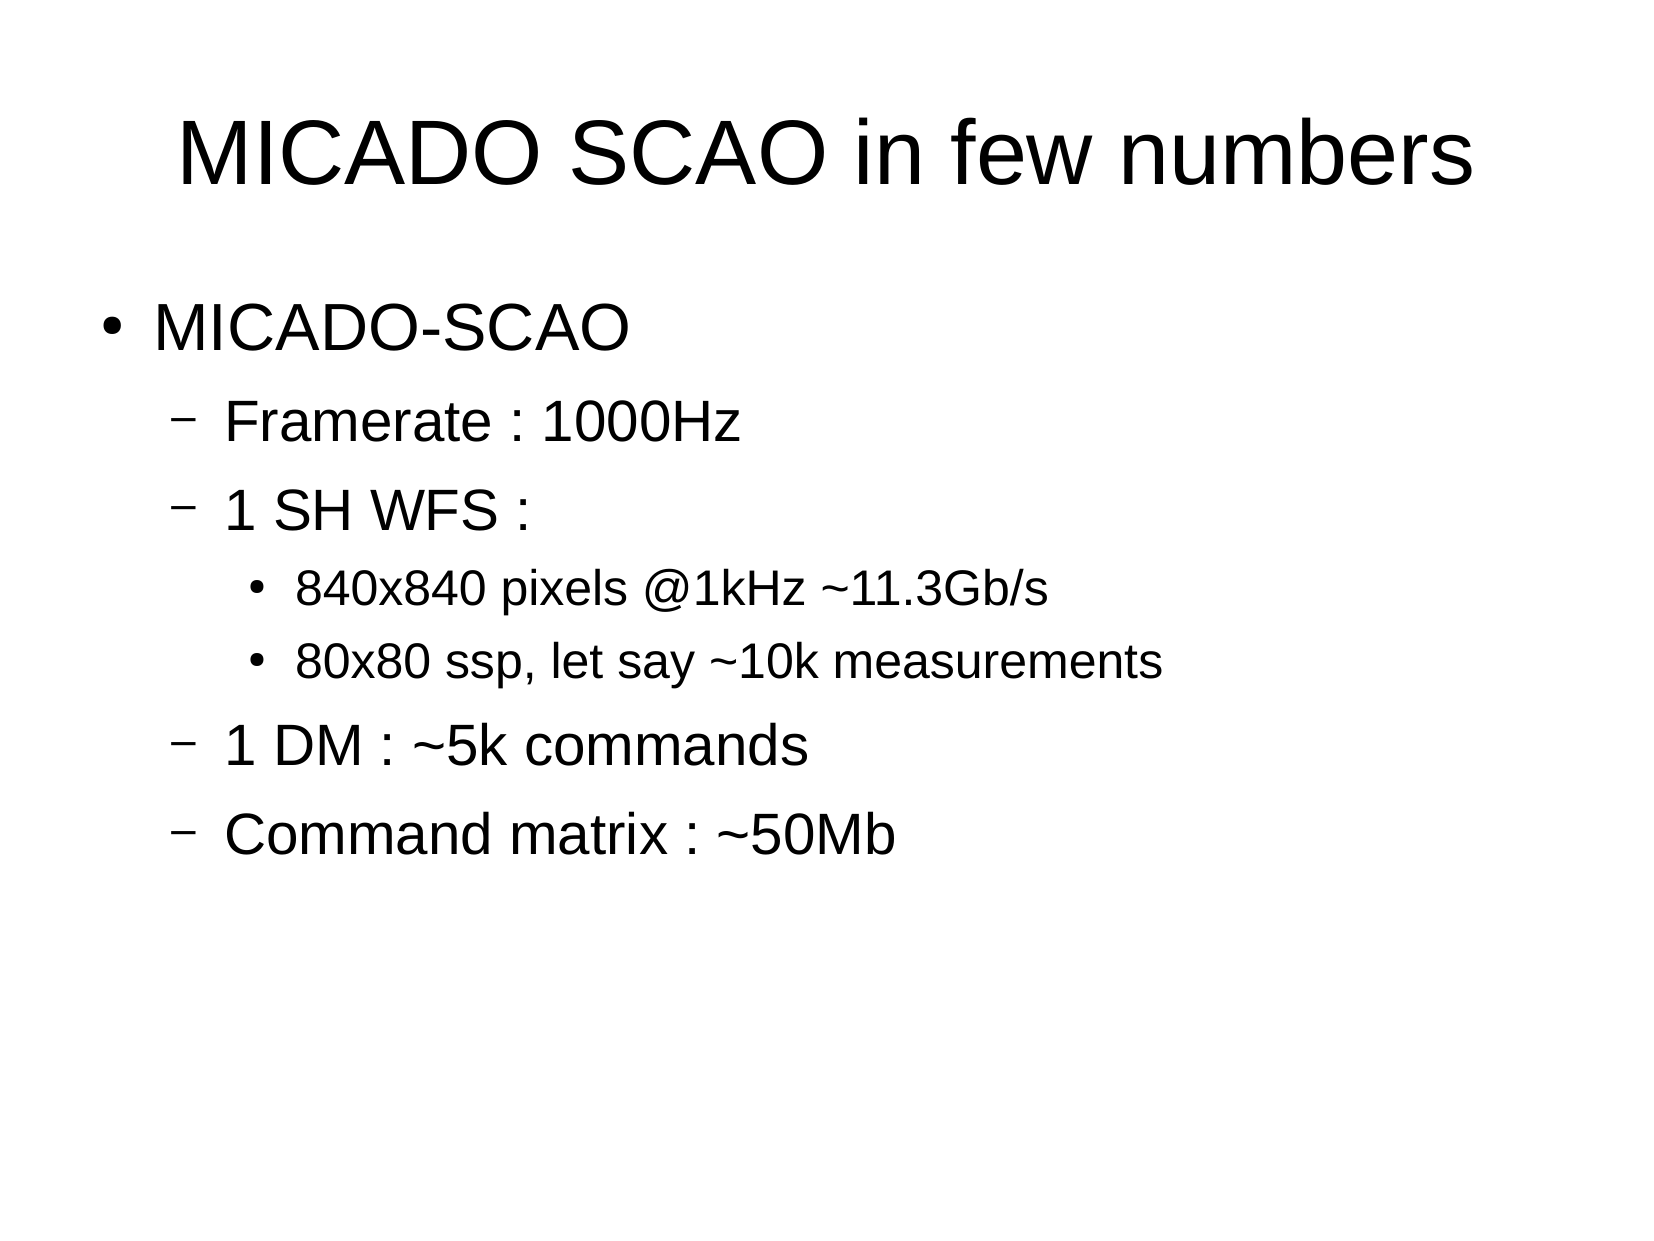

# MICADO SCAO in few numbers
MICADO-SCAO
Framerate : 1000Hz
1 SH WFS :
840x840 pixels @1kHz ~11.3Gb/s
80x80 ssp, let say ~10k measurements
1 DM : ~5k commands
Command matrix : ~50Mb